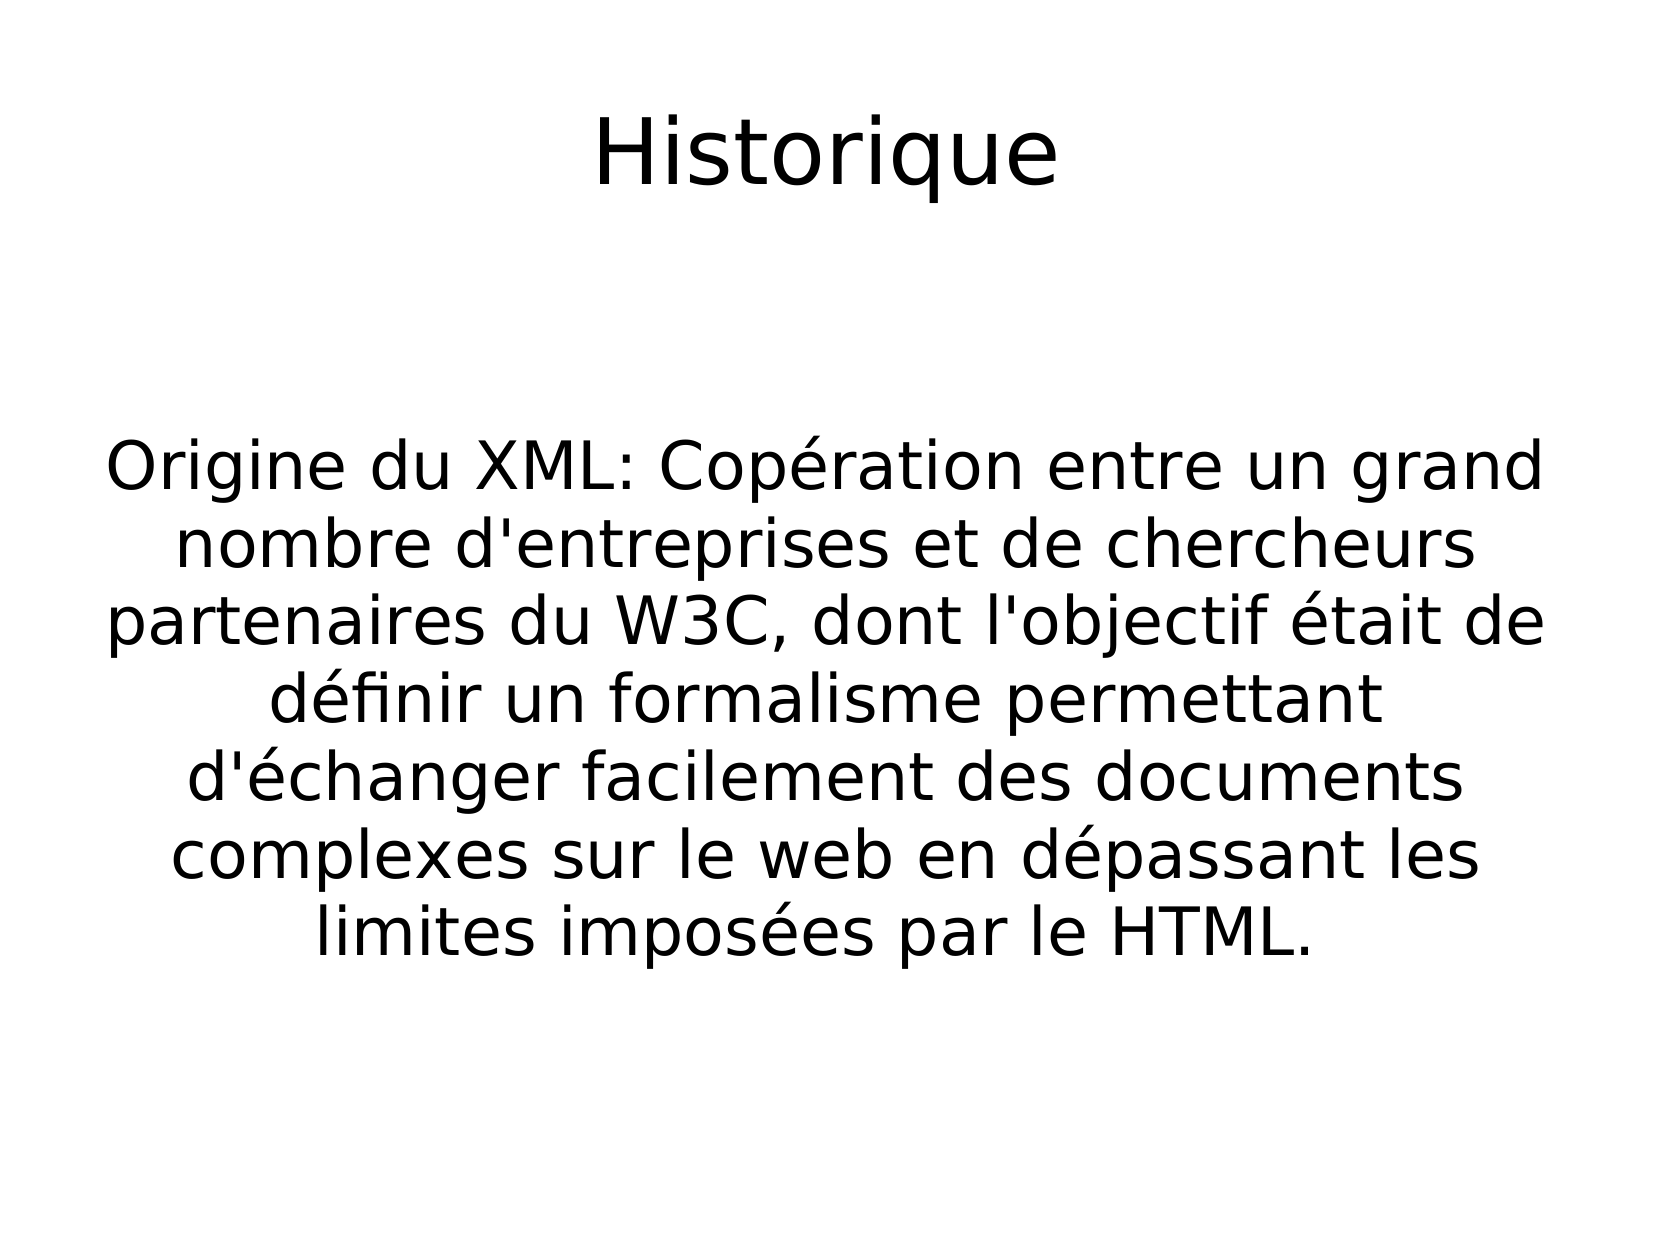

# Historique
Origine du XML: Copération entre un grand nombre d'entreprises et de chercheurs partenaires du W3C, dont l'objectif était de définir un formalisme permettant d'échanger facilement des documents complexes sur le web en dépassant les limites imposées par le HTML.